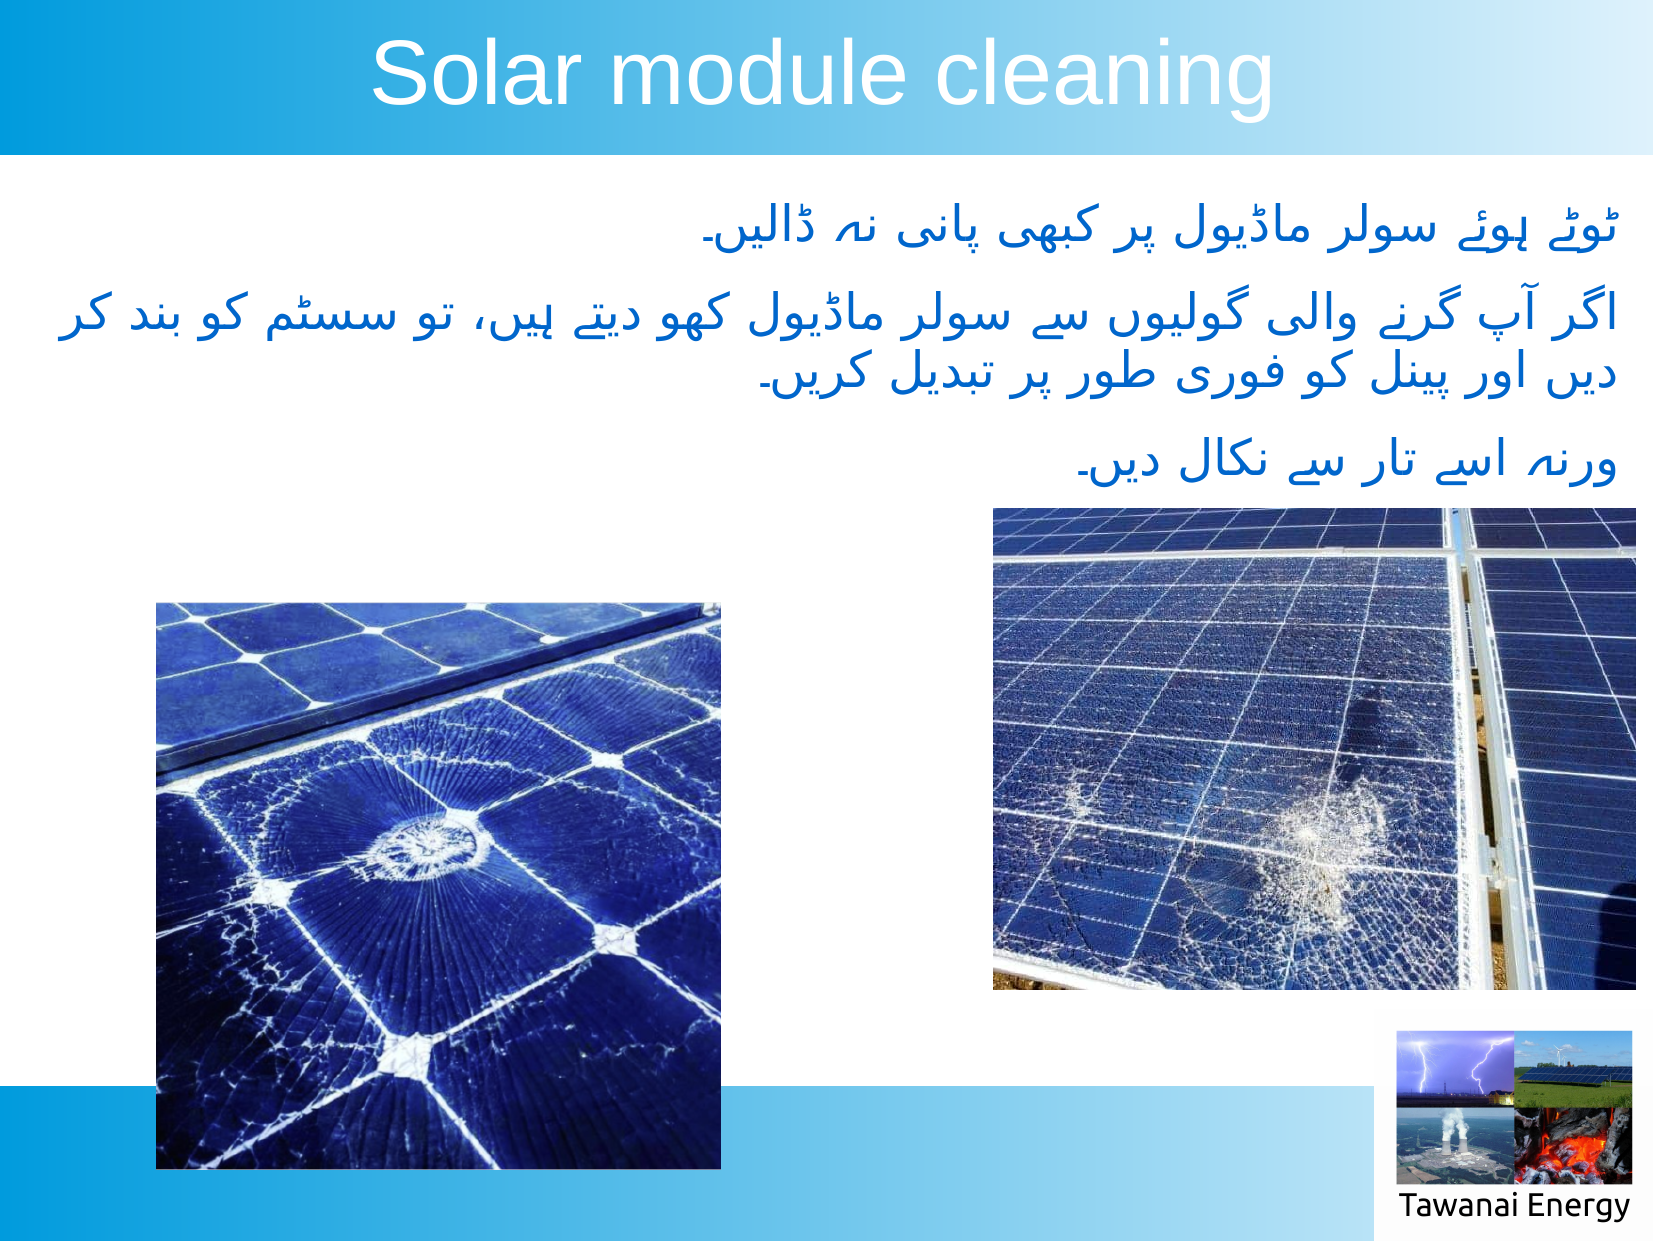

# Solar module cleaning
ٹوٹے ہوئے سولر ماڈیول پر کبھی پانی نہ ڈالیں۔
اگر آپ گرنے والی گولیوں سے سولر ماڈیول کھو دیتے ہیں، تو سسٹم کو بند کر دیں اور پینل کو فوری طور پر تبدیل کریں۔
ورنہ اسے تار سے نکال دیں۔